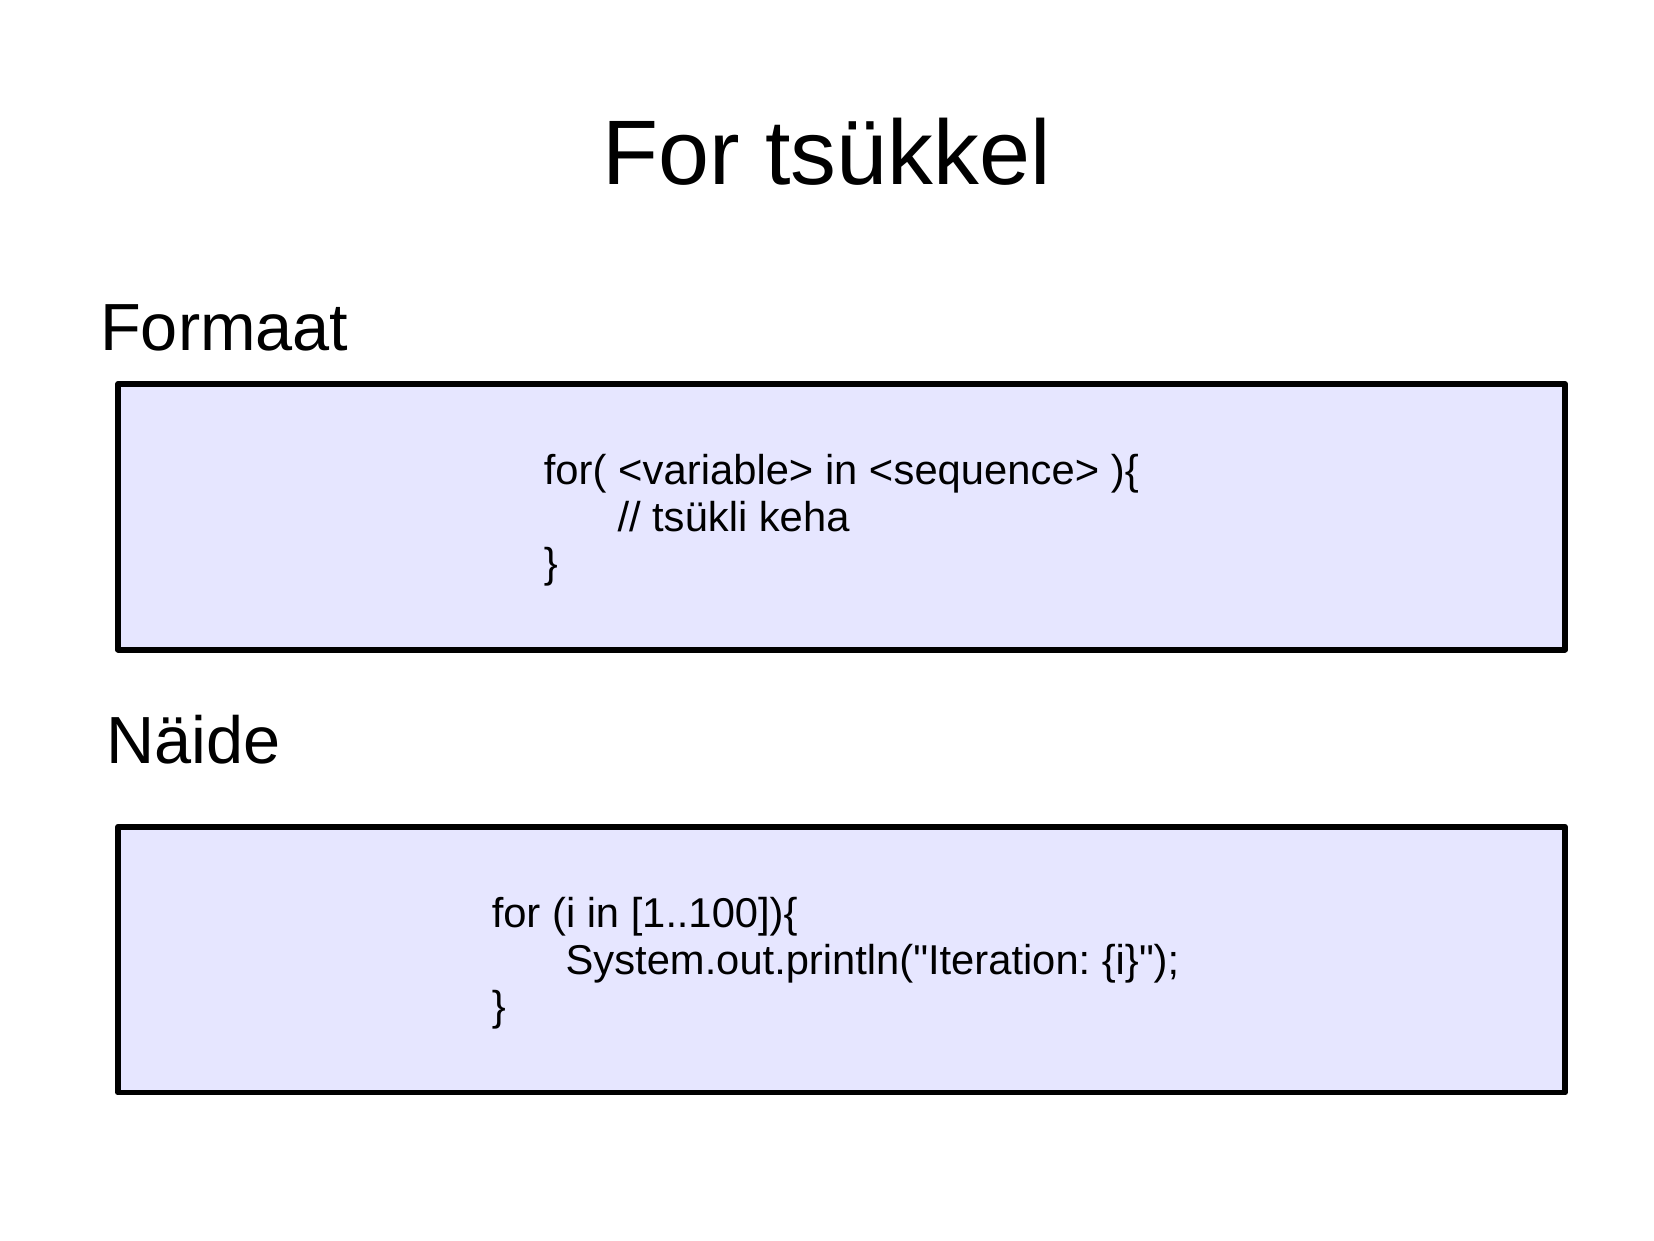

# For tsükkel
Formaat
for( <variable> in <sequence> ){
 	// tsükli keha
}
Näide
for (i in [1..100]){
	System.out.println("Iteration: {i}");
}